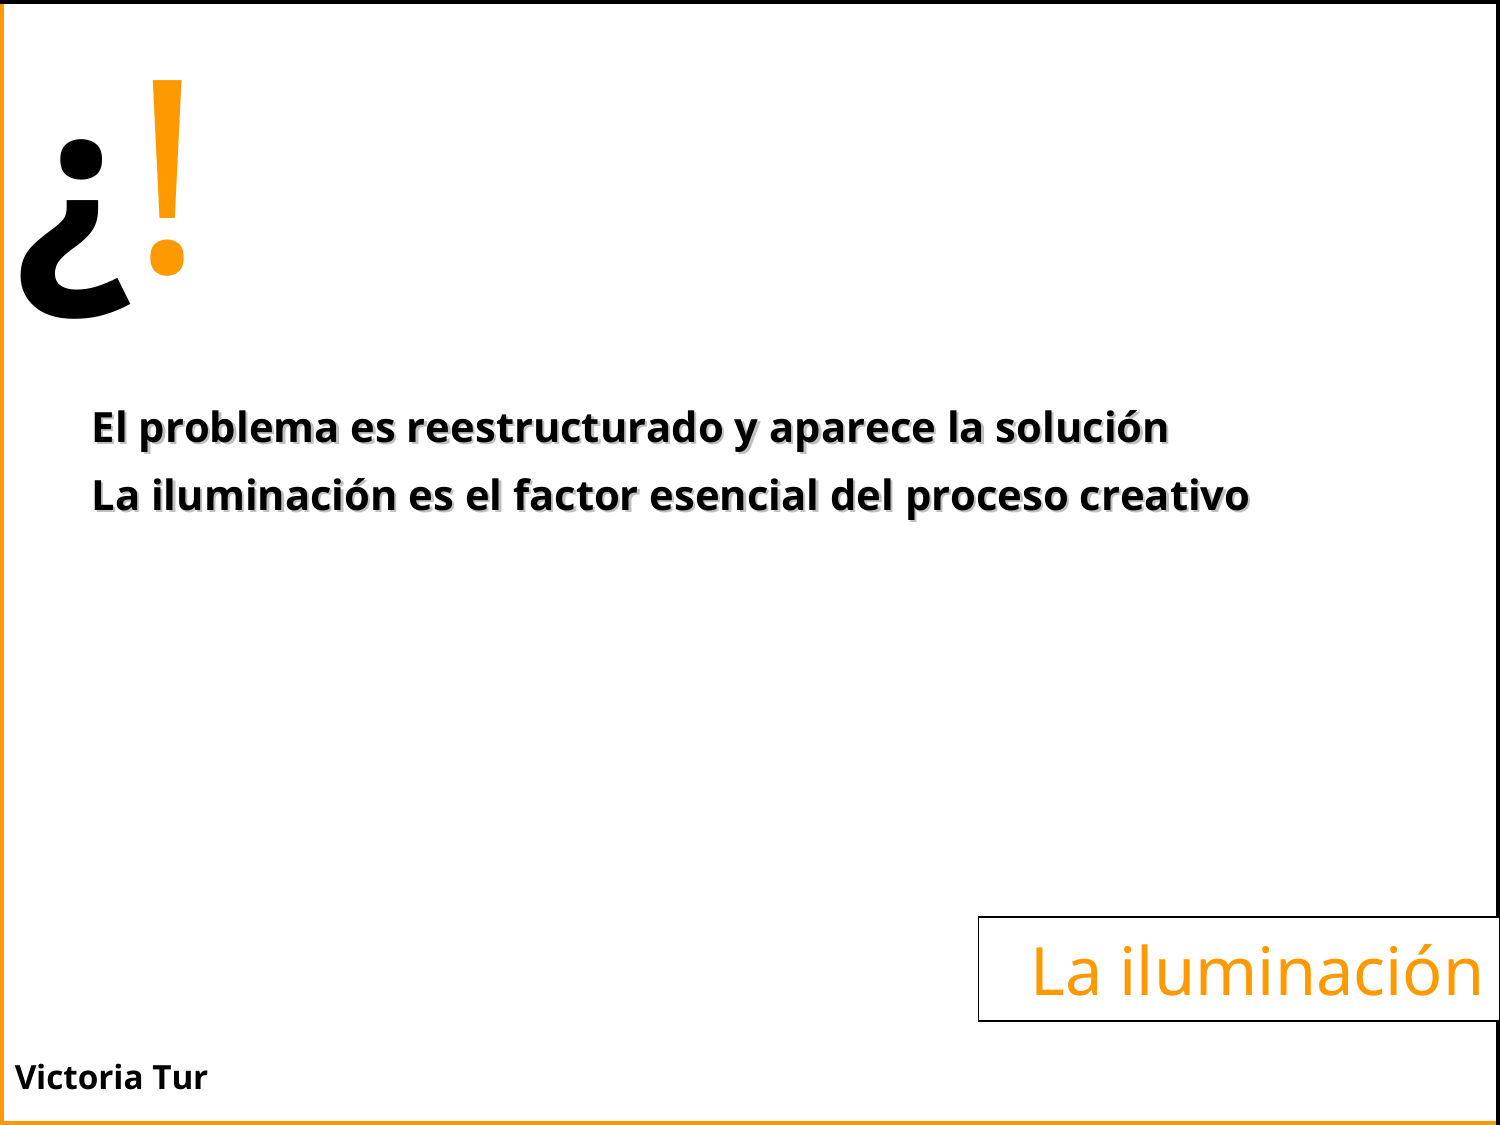

# El problema es reestructurado y aparece la solución
La iluminación es el factor esencial del proceso creativo
La iluminación